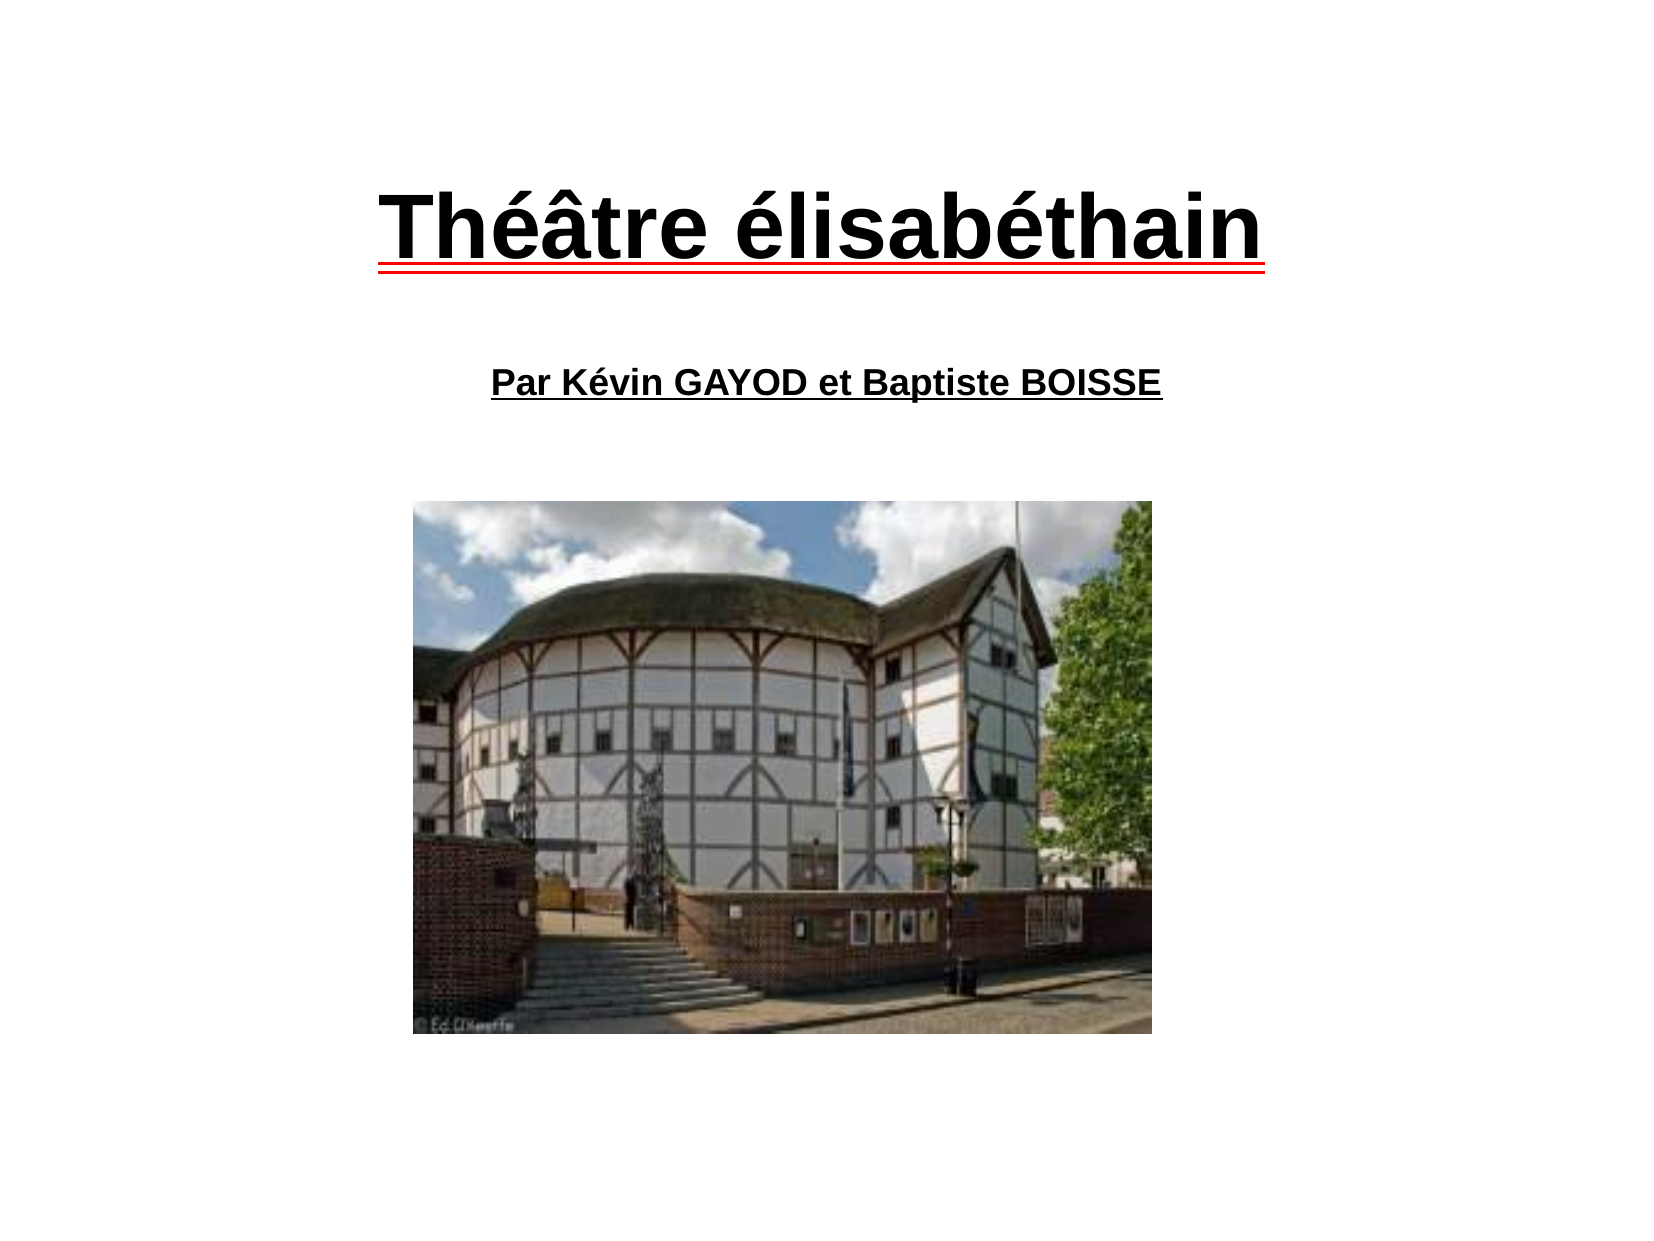

Théâtre élisabéthain
Par Kévin GAYOD et Baptiste BOISSE